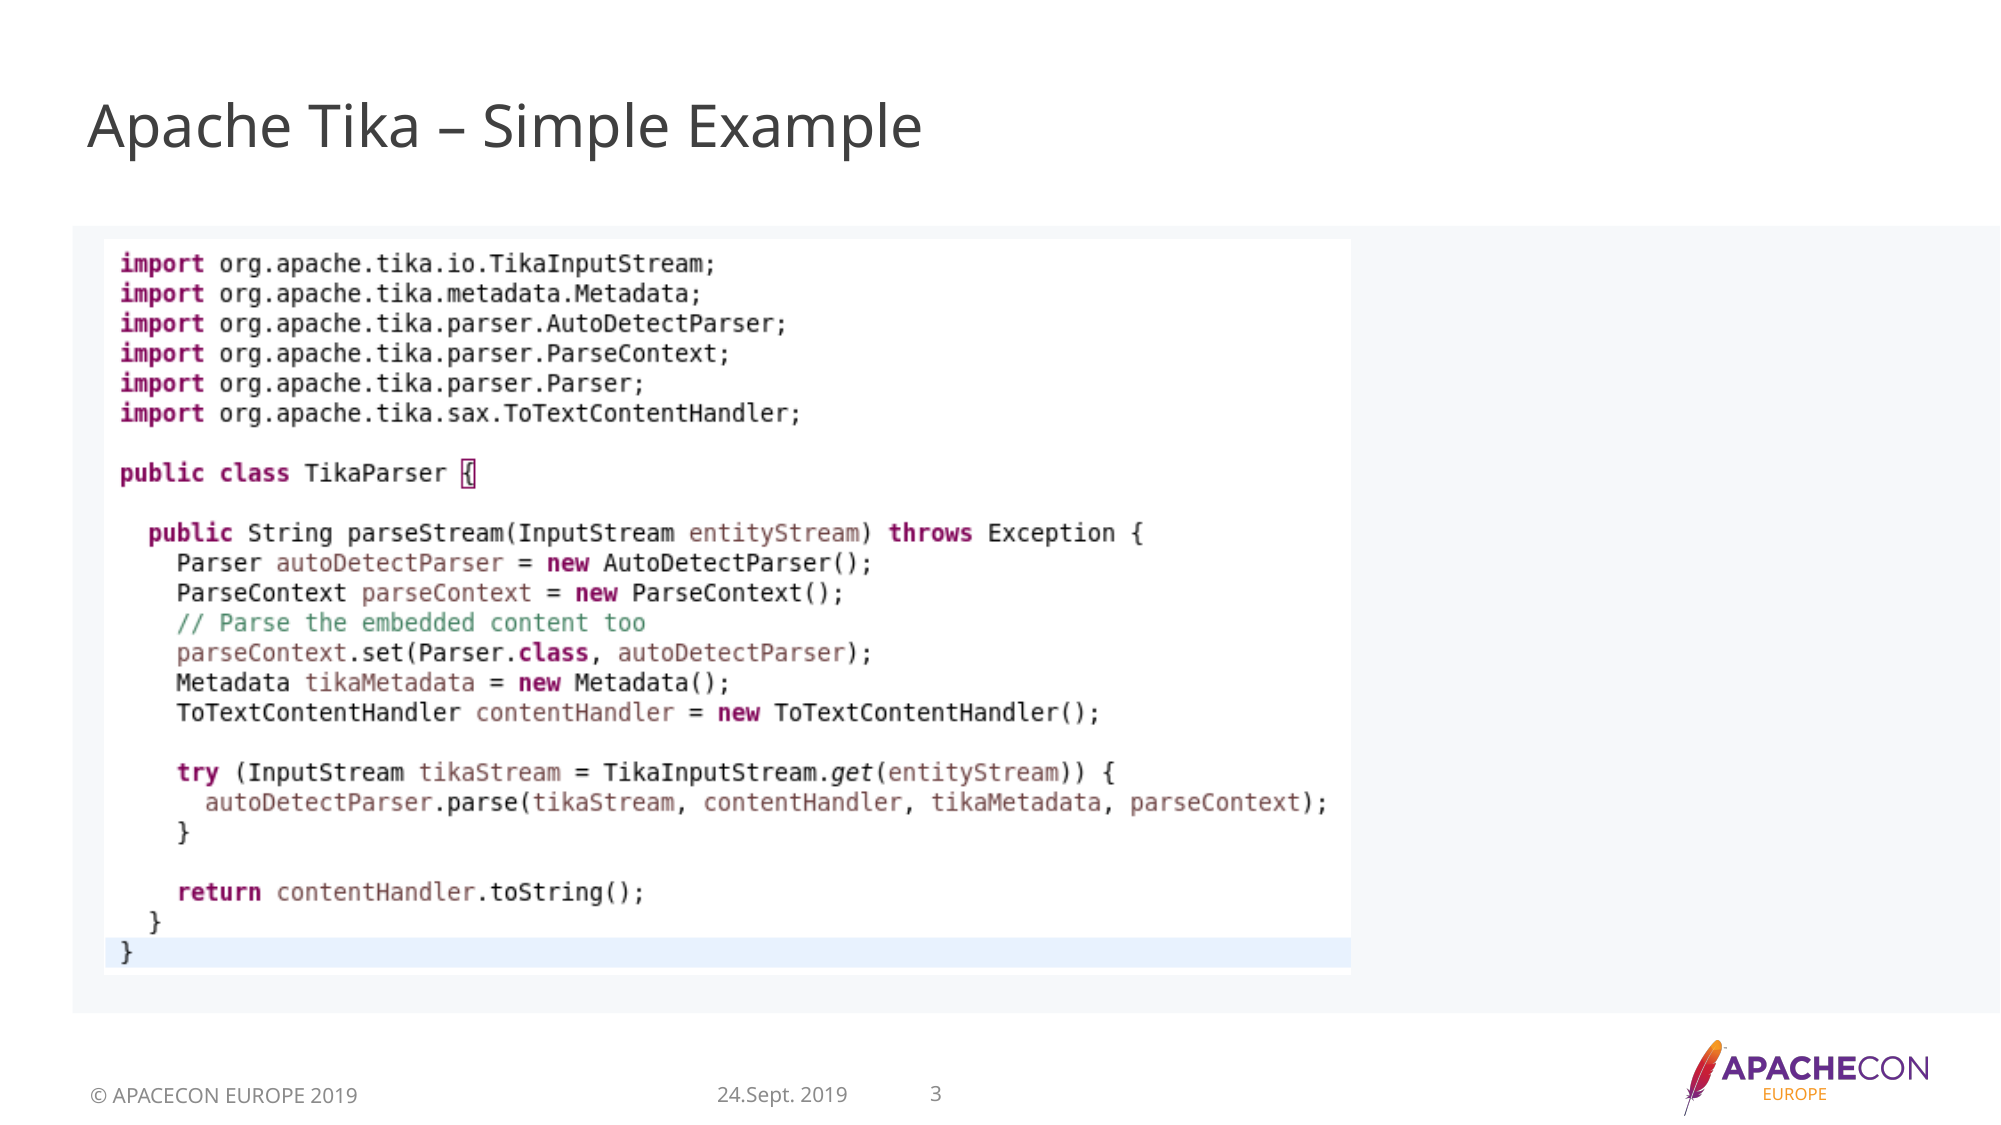

# Apache Tika – Simple Example
© APACECON EUROPE 2019
24.Sept. 2019